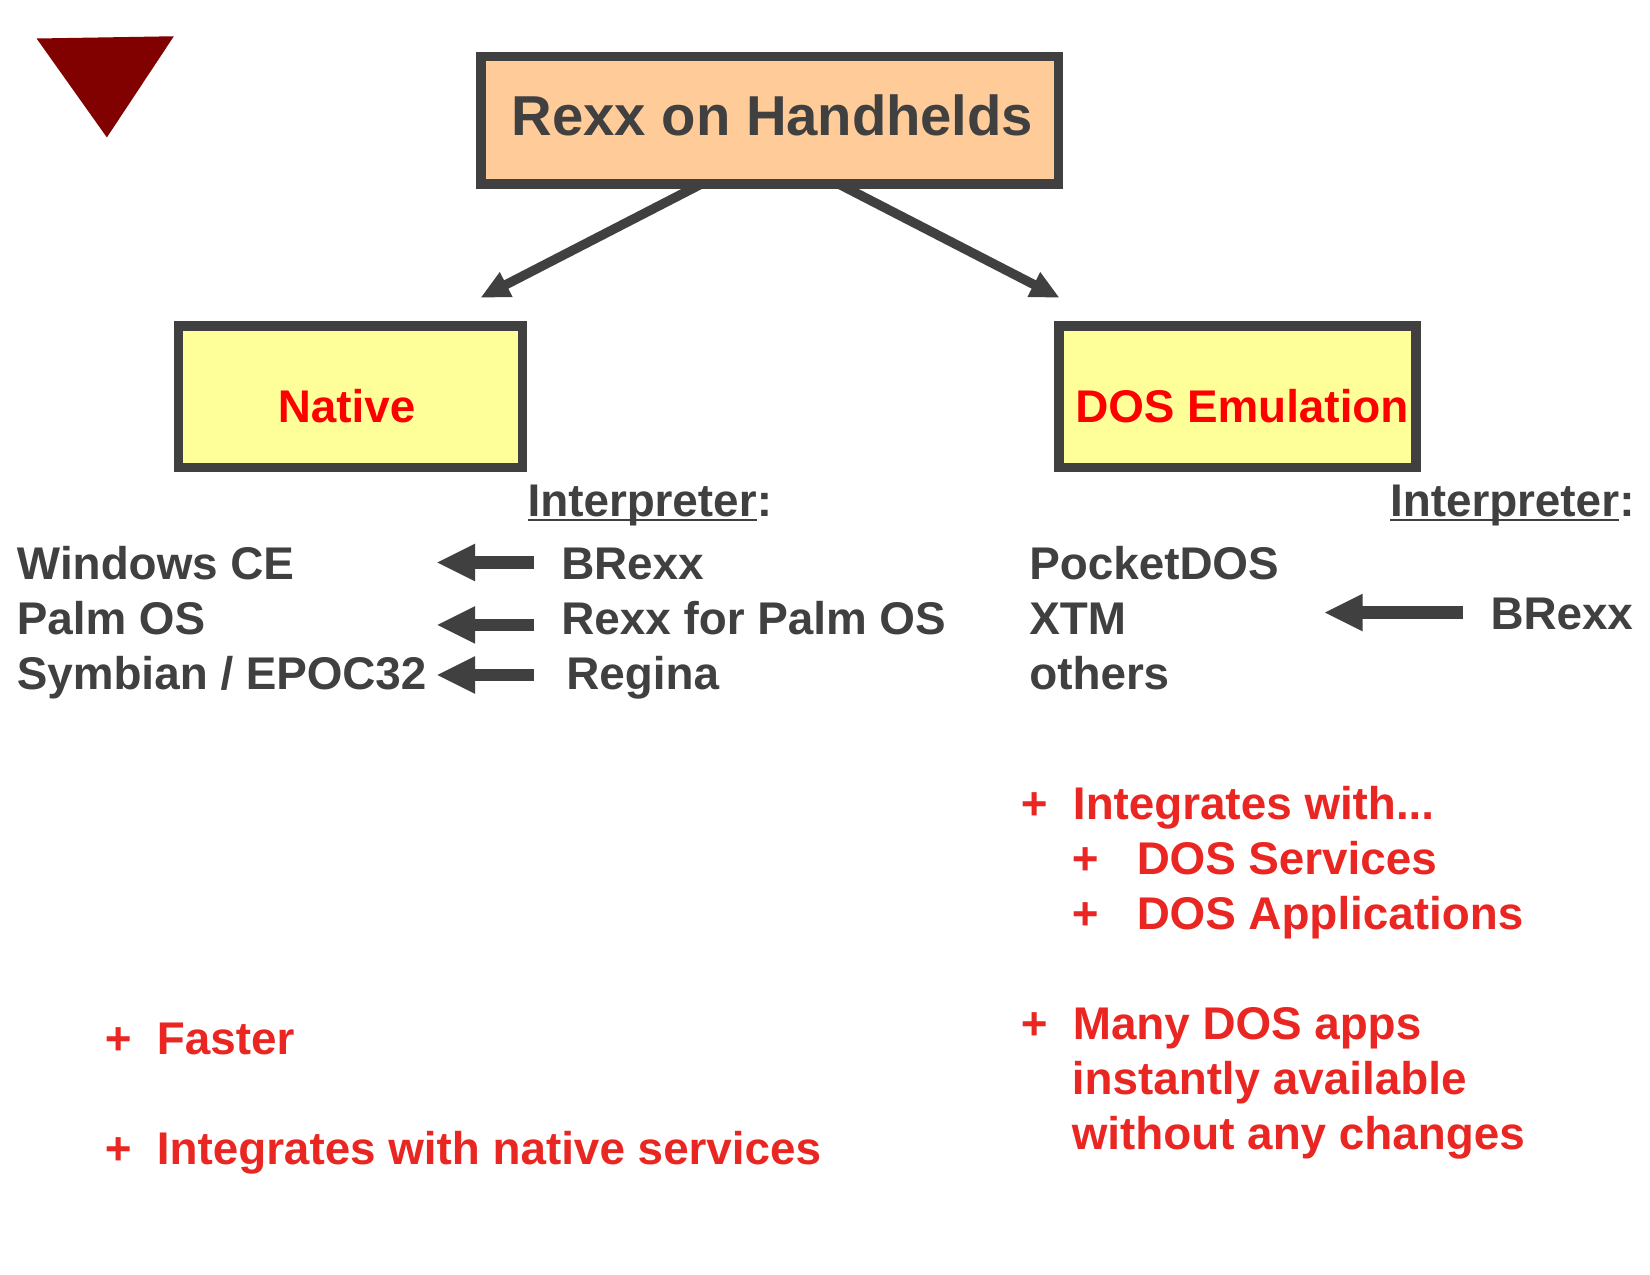

Rexx on Handhelds
Native
DOS Emulation
Interpreter:
Interpreter:
Windows CE BRexx
Palm OS Rexx for Palm OS
Symbian / EPOC32 Regina
PocketDOS
XTM
others
BRexx
+ Integrates with...
 + DOS Services
 + DOS Applications
+ Many DOS apps
 instantly available
 without any changes
+ Faster
+ Integrates with native services